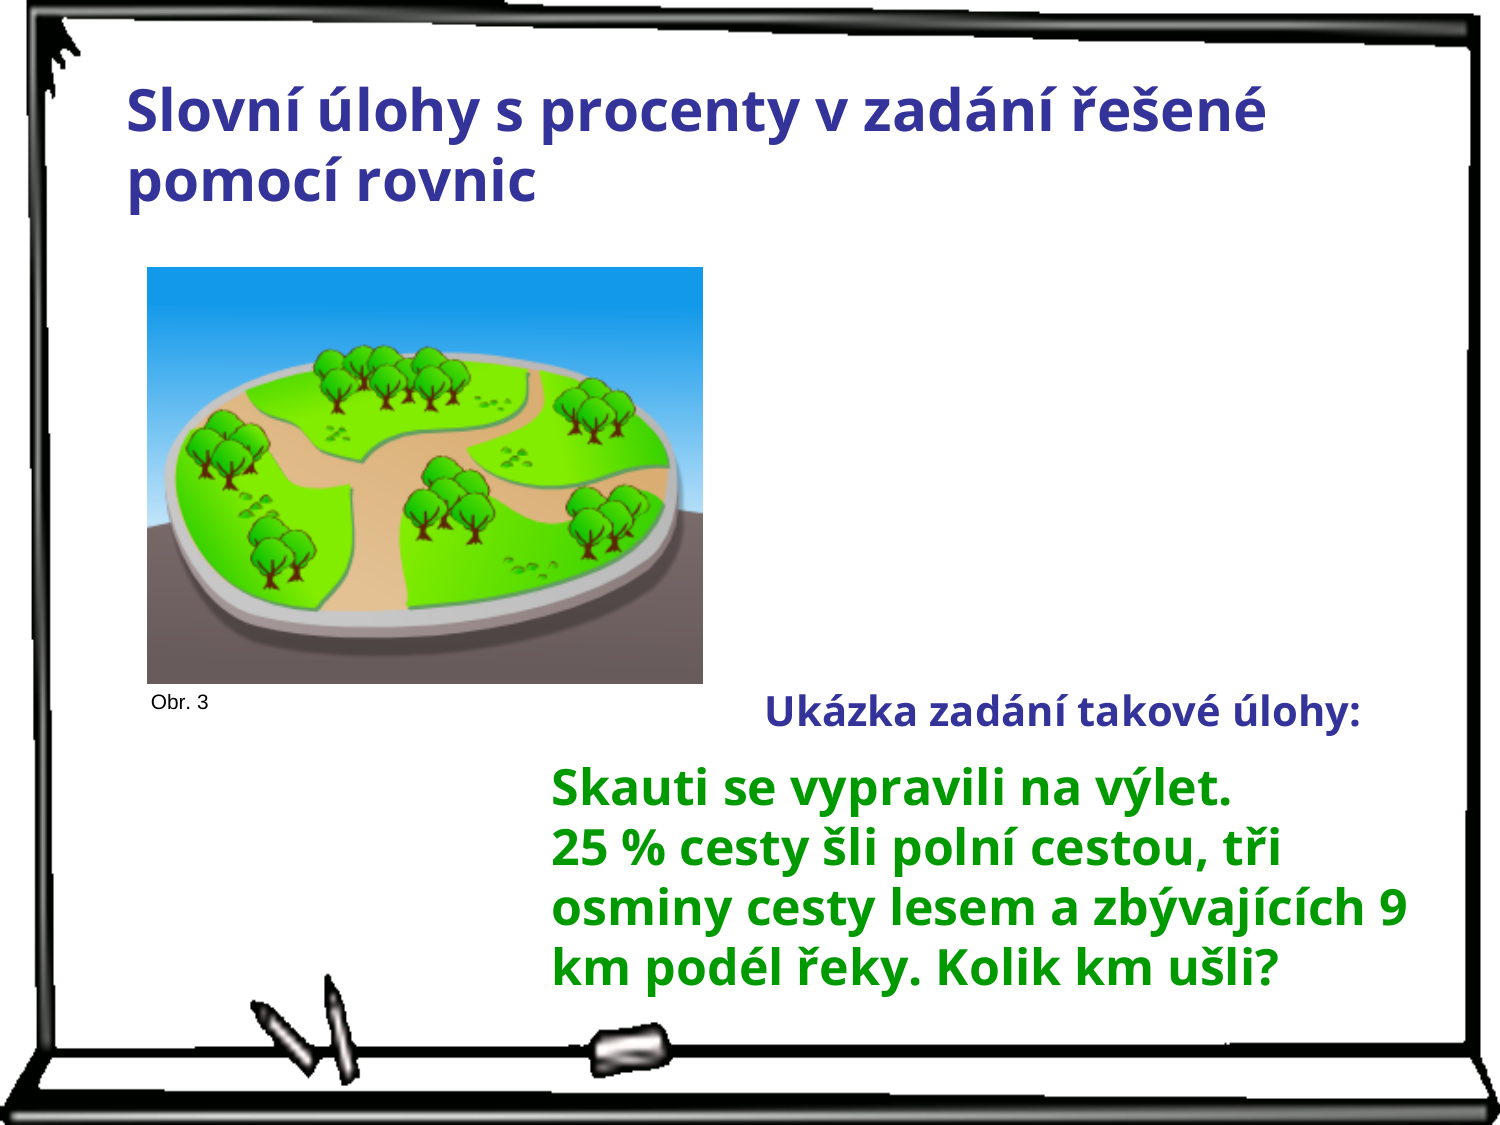

Slovní úlohy s procenty v zadání řešené pomocí rovnic
Ukázka zadání takové úlohy:
Obr. 3
Skauti se vypravili na výlet.
25 % cesty šli polní cestou, tři osminy cesty lesem a zbývajících 9 km podél řeky. Kolik km ušli?